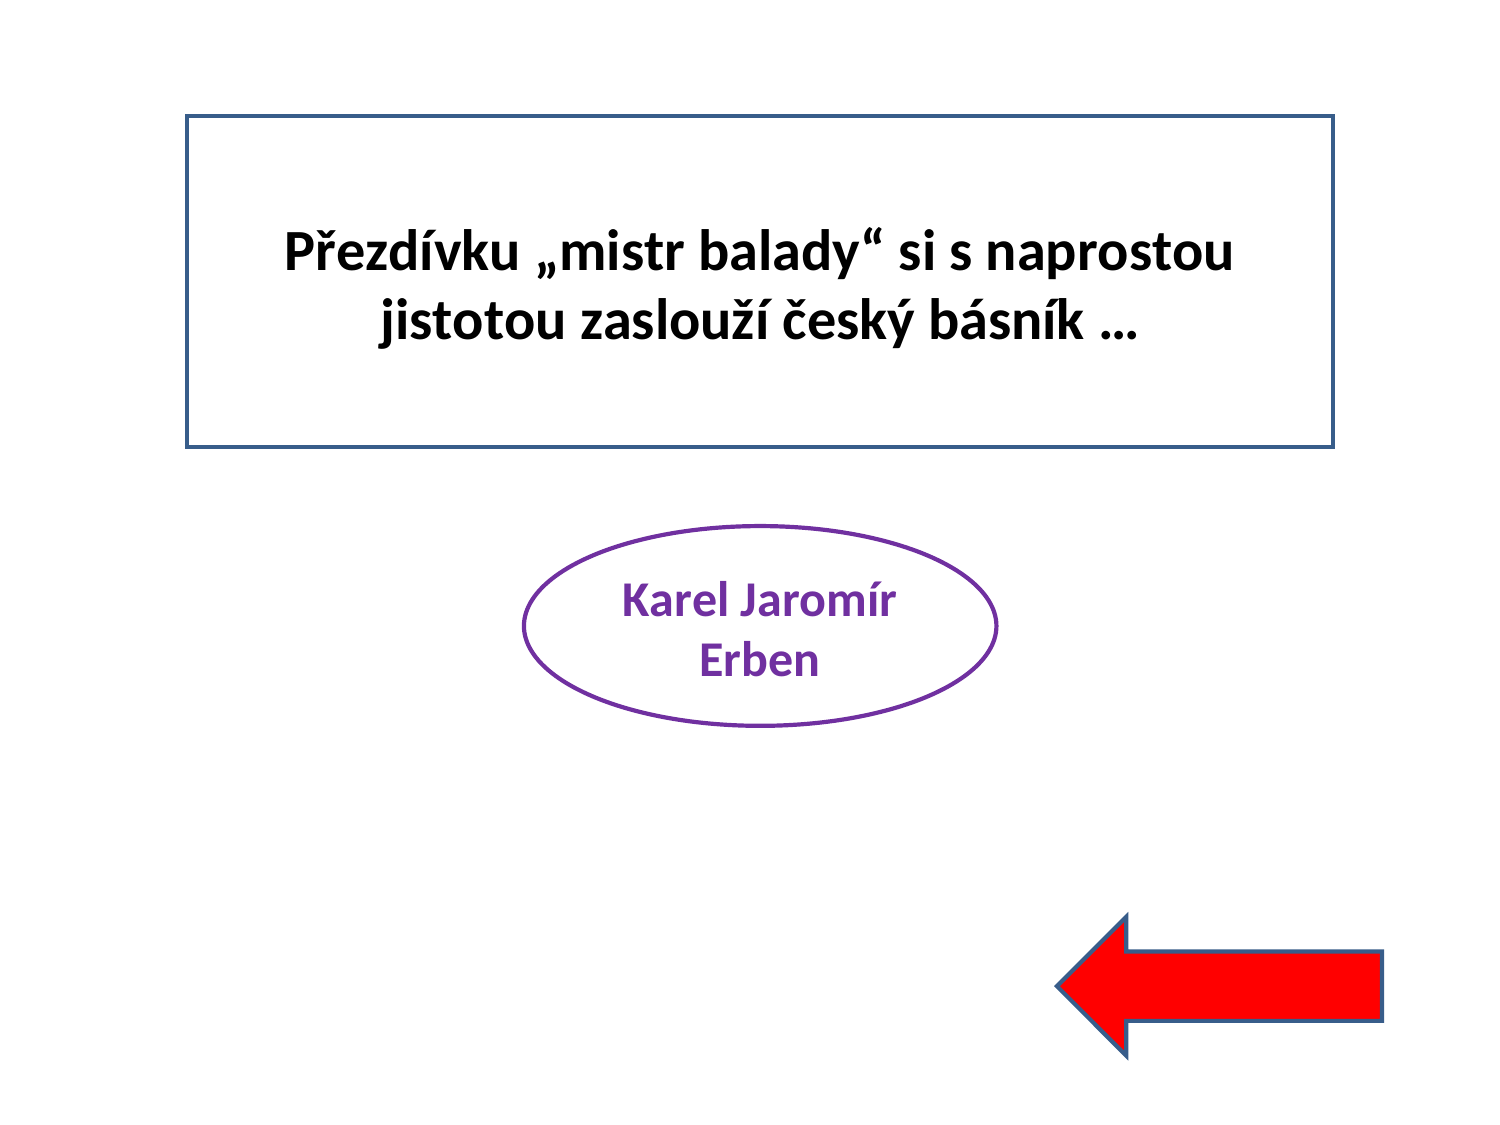

Přezdívku „mistr balady“ si s naprostou jistotou zaslouží český básník …
Karel Jaromír Erben